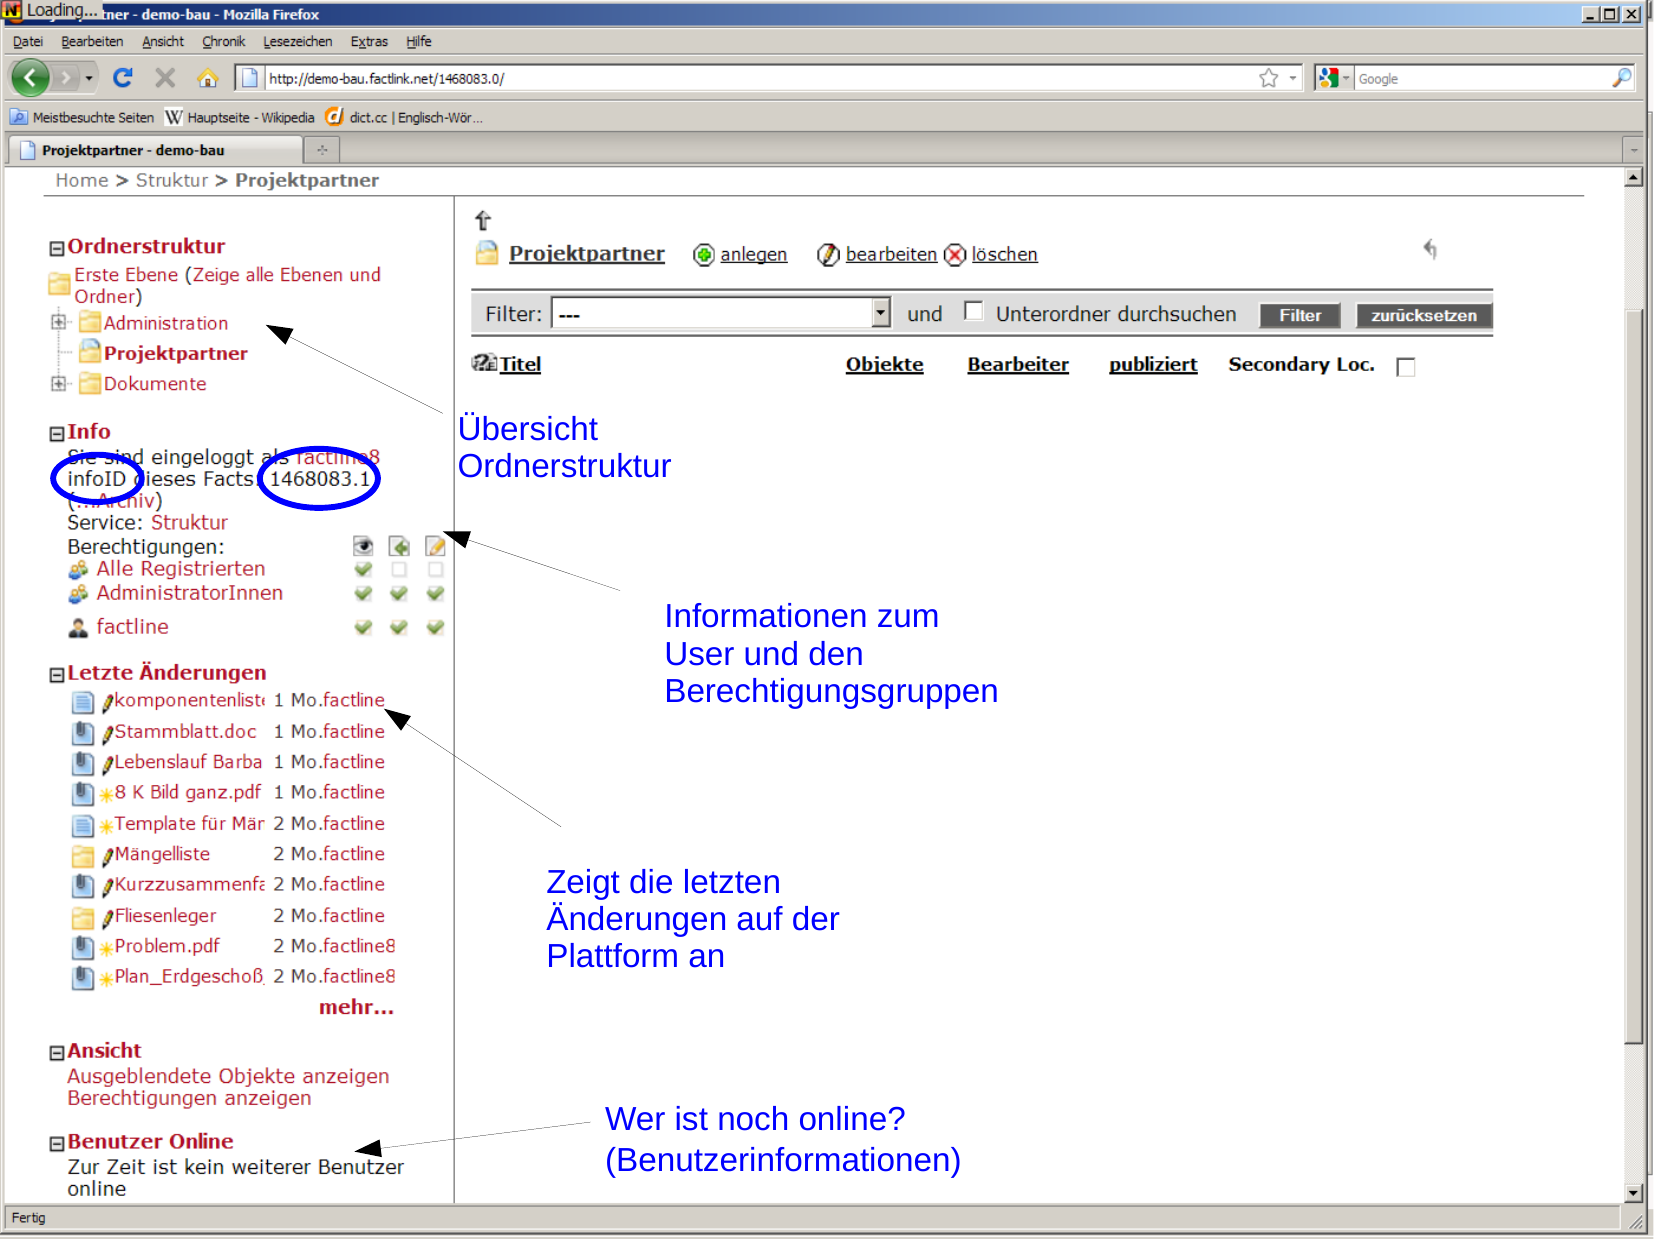

Übersicht Ordnerstruktur
Informationen zum User und den Berechtigungsgruppen
Zeigt die letzten Änderungen auf der Plattform an
Wer ist noch online? (Benutzerinformationen)